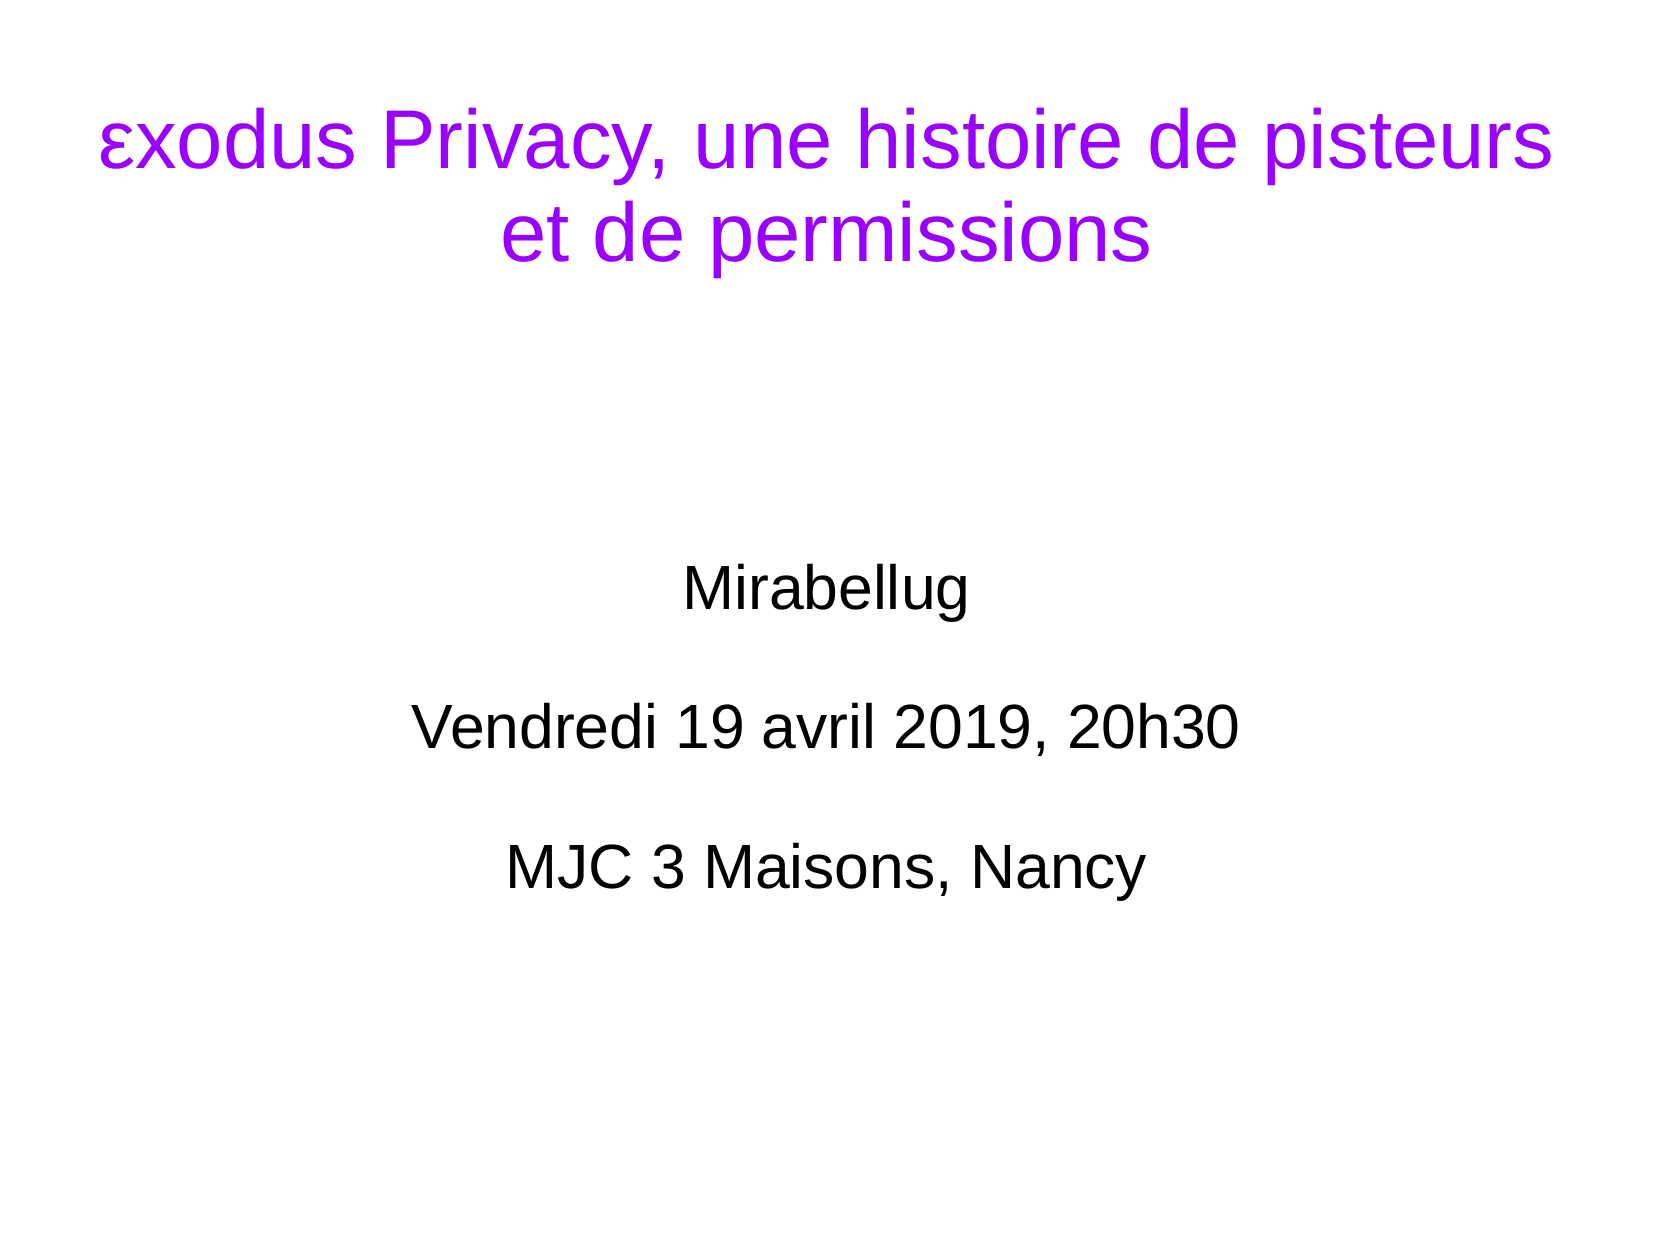

# εxodus Privacy, une histoire de pisteurs et de permissions
Mirabellug
Vendredi 19 avril 2019, 20h30
MJC 3 Maisons, Nancy